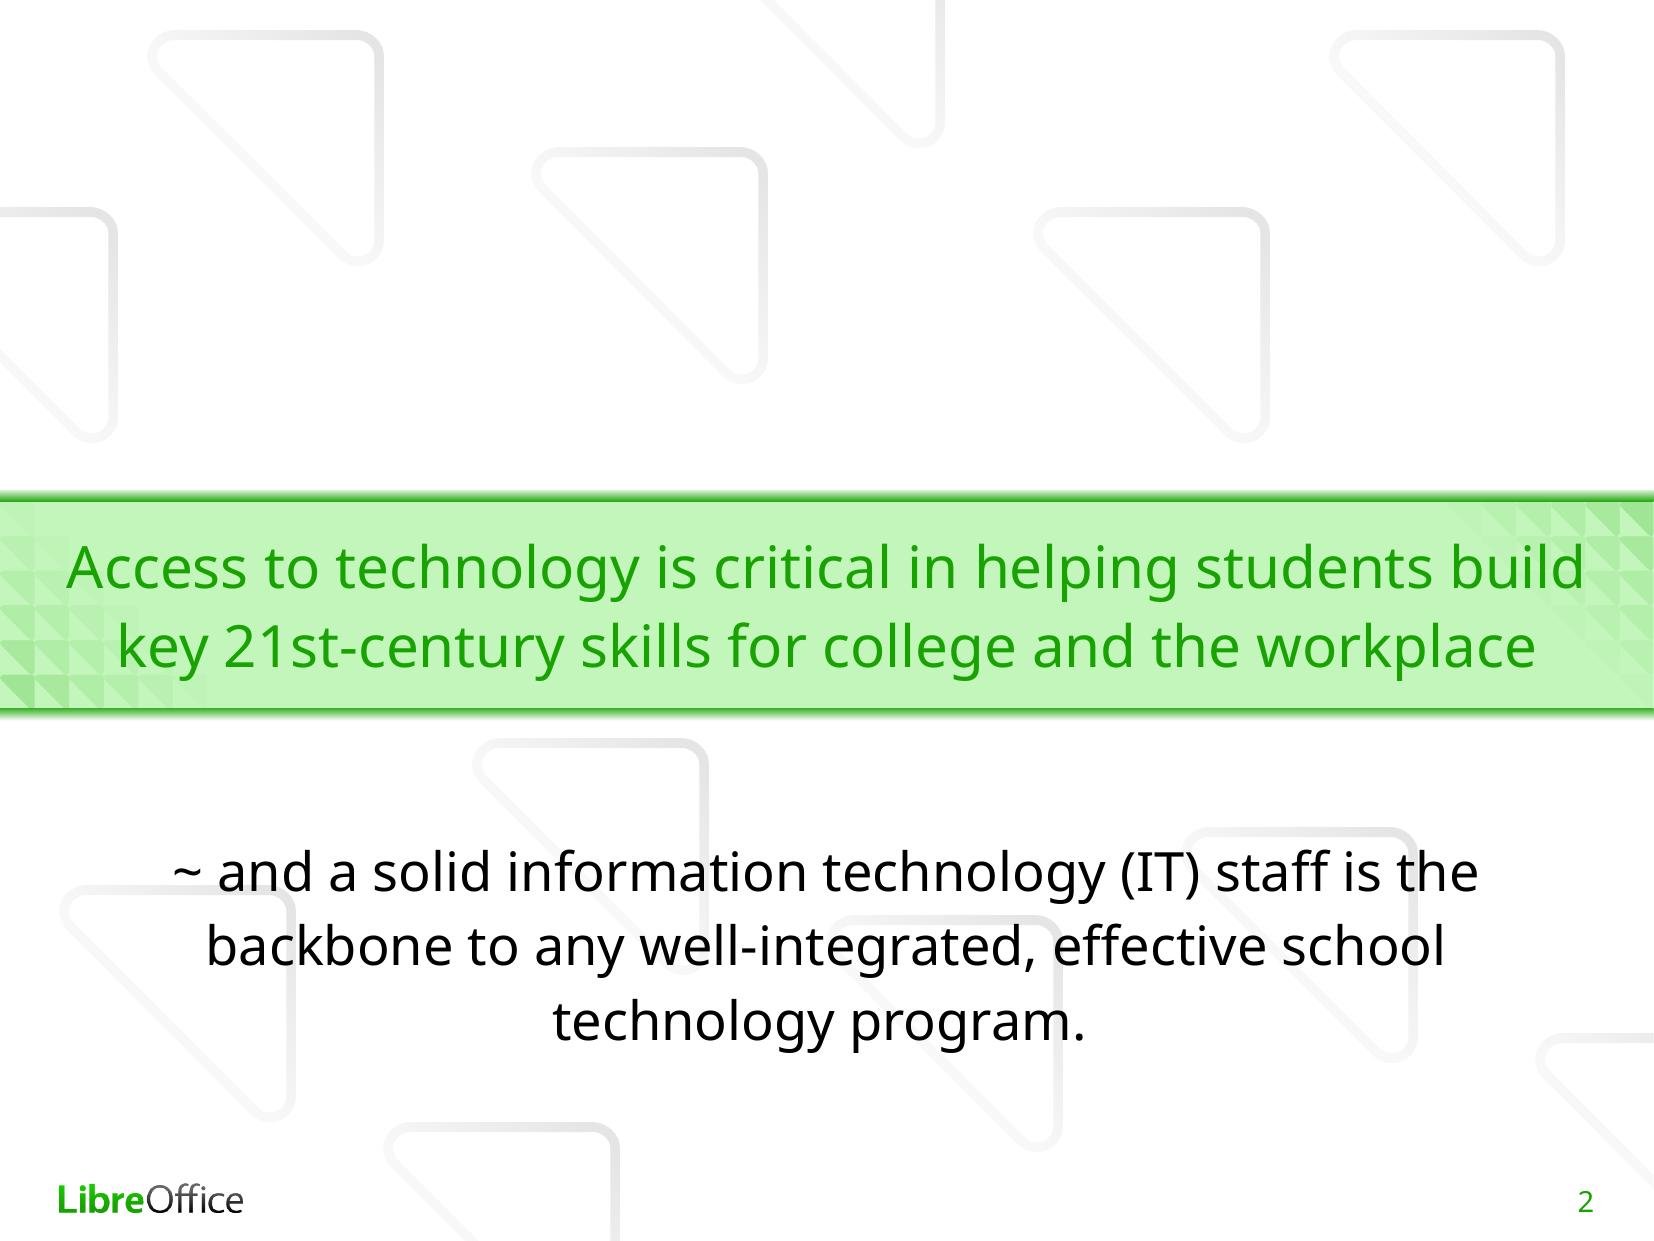

# Access to technology is critical in helping students build key 21st-century skills for college and the workplace
~ and a solid information technology (IT) staff is the backbone to any well-integrated, effective school technology program.
2